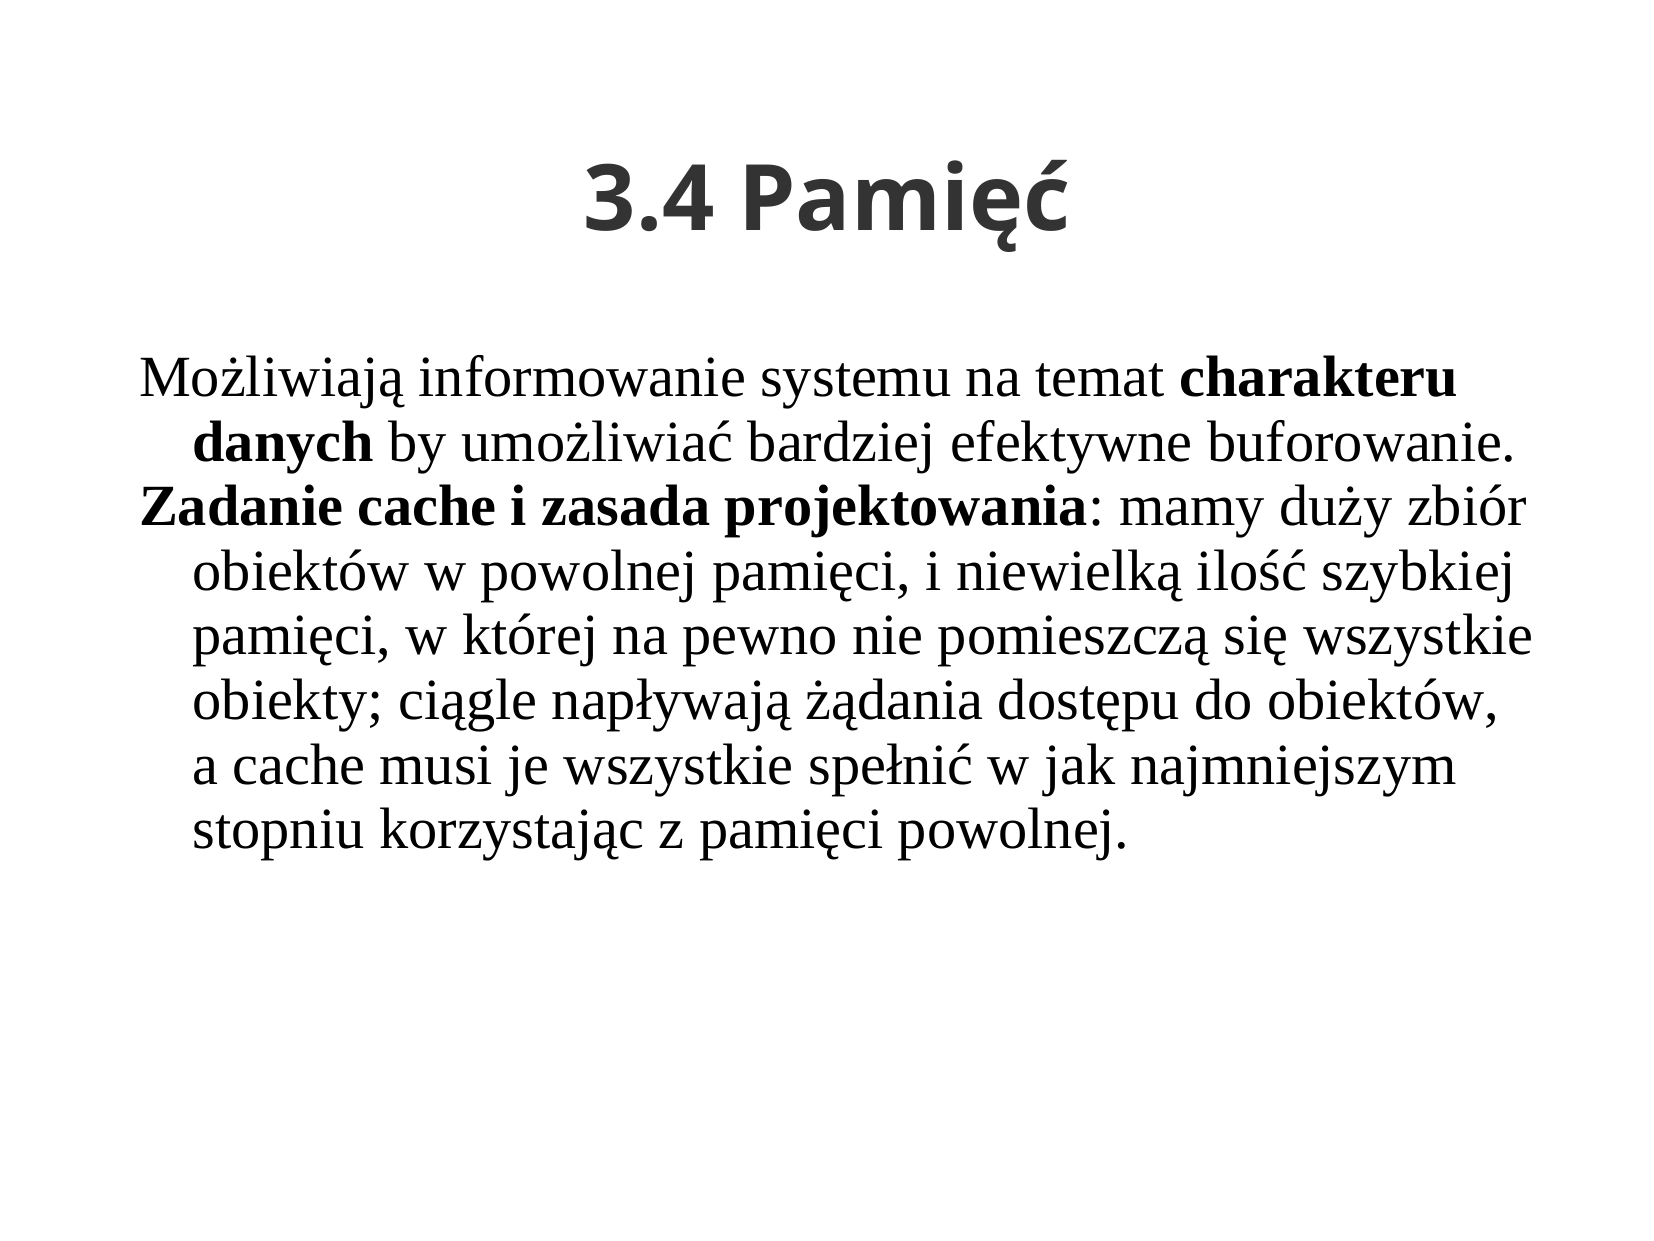

# 3.4 Pamięć
Możliwiają informowanie systemu na temat charakteru danych by umożliwiać bardziej efektywne buforowanie.
Zadanie cache i zasada projektowania: mamy duży zbiór obiektów w powolnej pamięci, i niewielką ilość szybkiej pamięci, w której na pewno nie pomieszczą się wszystkie obiekty; ciągle napływają żądania dostępu do obiektów, a cache musi je wszystkie spełnić w jak najmniejszym stopniu korzystając z pamięci powolnej.